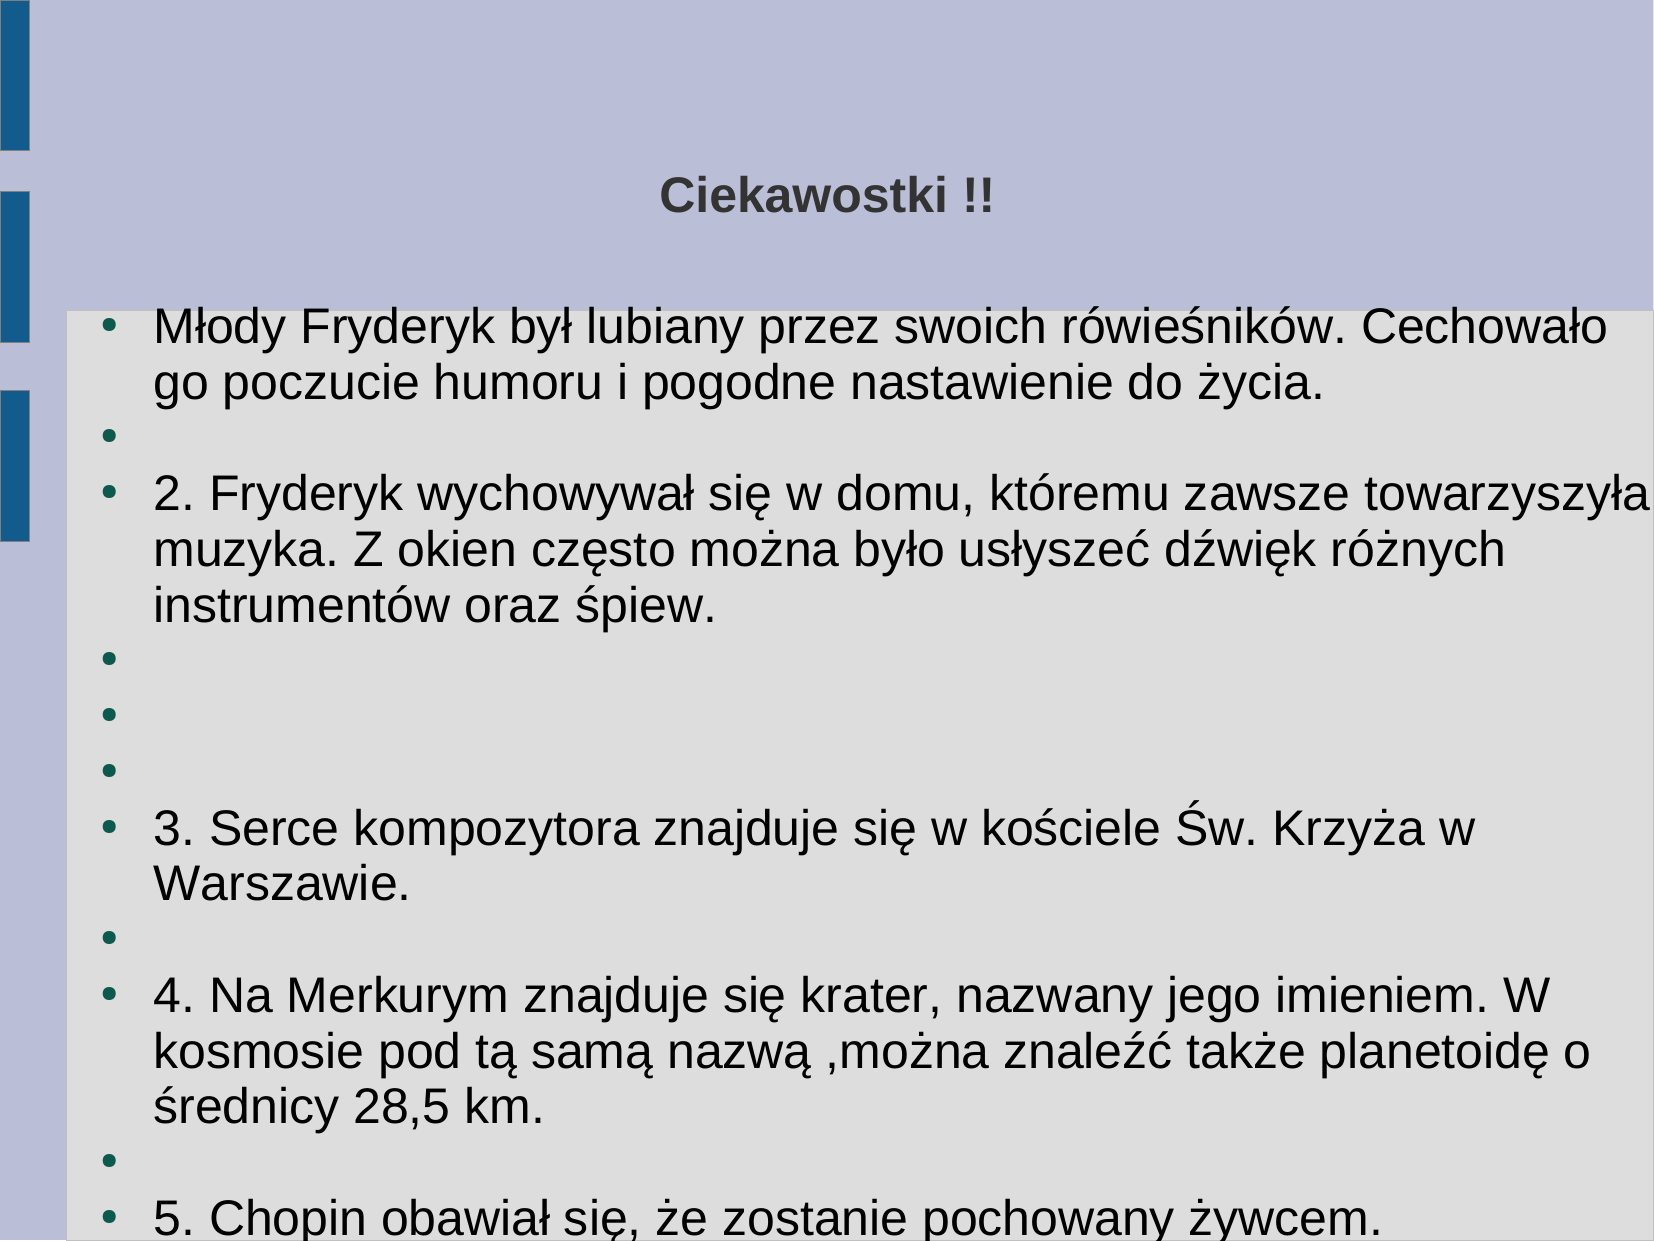

# Ciekawostki !!
Młody Fryderyk był lubiany przez swoich rówieśników. Cechowało go poczucie humoru i pogodne nastawienie do życia.
2. Fryderyk wychowywał się w domu, któremu zawsze towarzyszyła muzyka. Z okien często można było usłyszeć dźwięk różnych instrumentów oraz śpiew.
3. Serce kompozytora znajduje się w kościele Św. Krzyża w Warszawie.
4. Na Merkurym znajduje się krater, nazwany jego imieniem. W kosmosie pod tą samą nazwą ,można znaleźć także planetoidę o średnicy 28,5 km.
5. Chopin obawiał się, że zostanie pochowany żywcem.
.